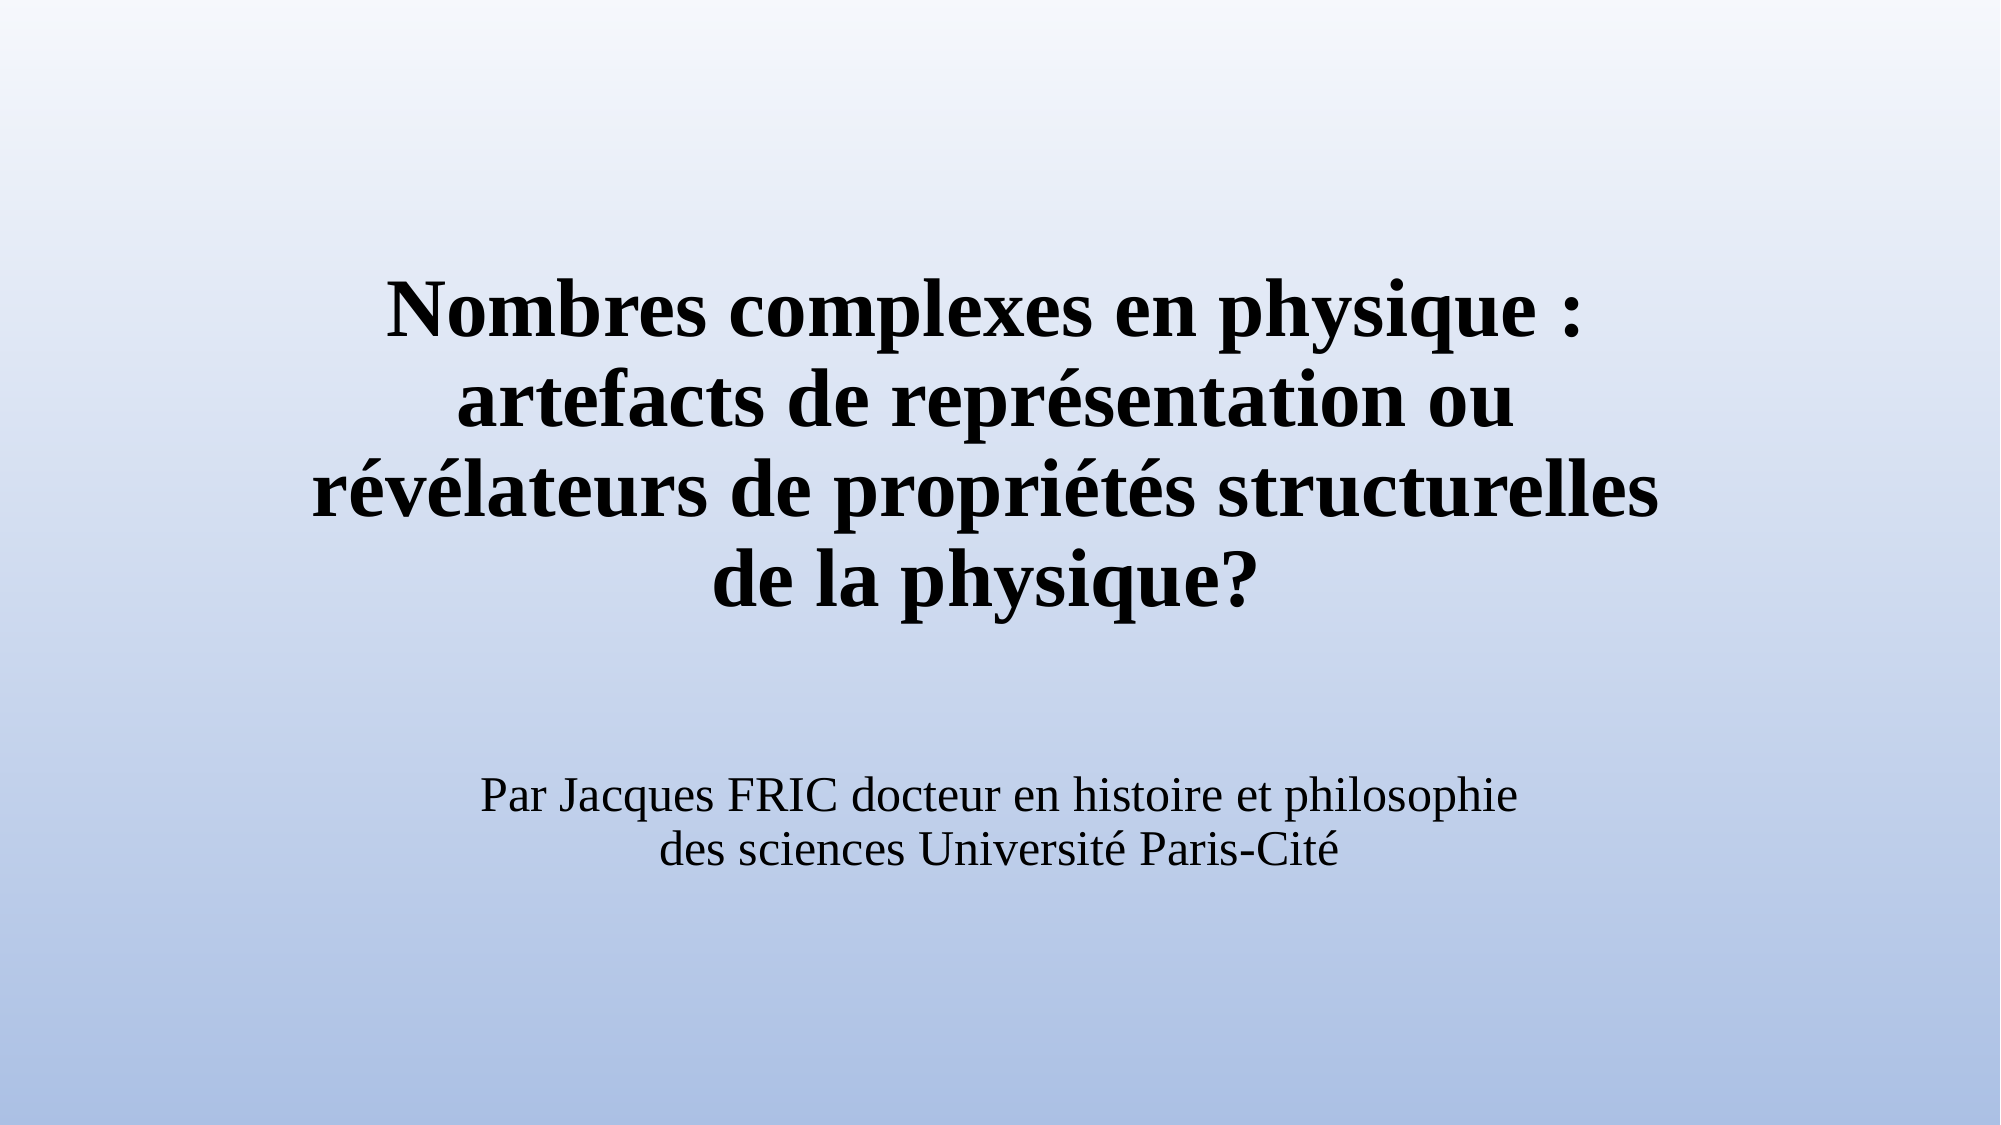

# Nombres complexes en physique : artefacts de représentation ou révélateurs de propriétés structurelles de la physique?
Par Jacques FRIC docteur en histoire et philosophie des sciences Université Paris-Cité